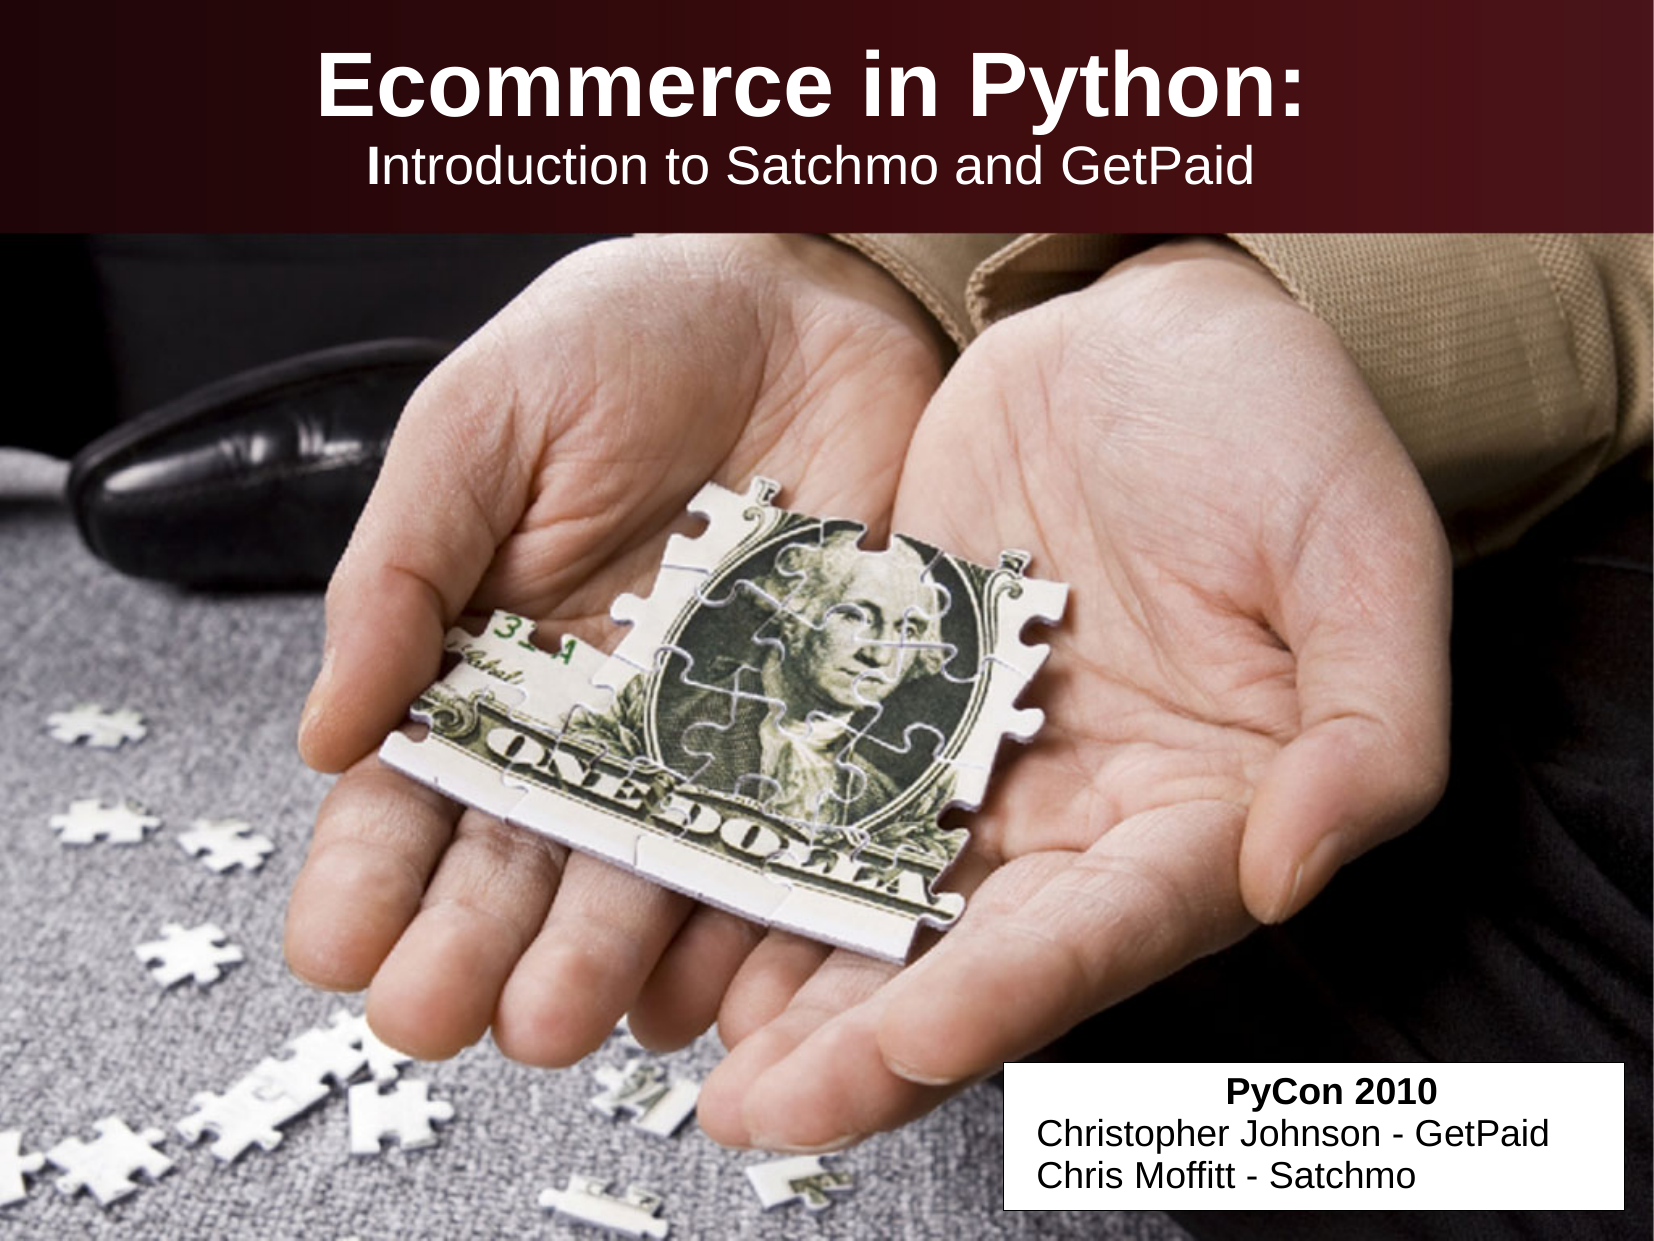

# Ecommerce in Python: Introduction to Satchmo and GetPaid
PyCon 2010
Christopher Johnson - GetPaid
Chris Moffitt - Satchmo